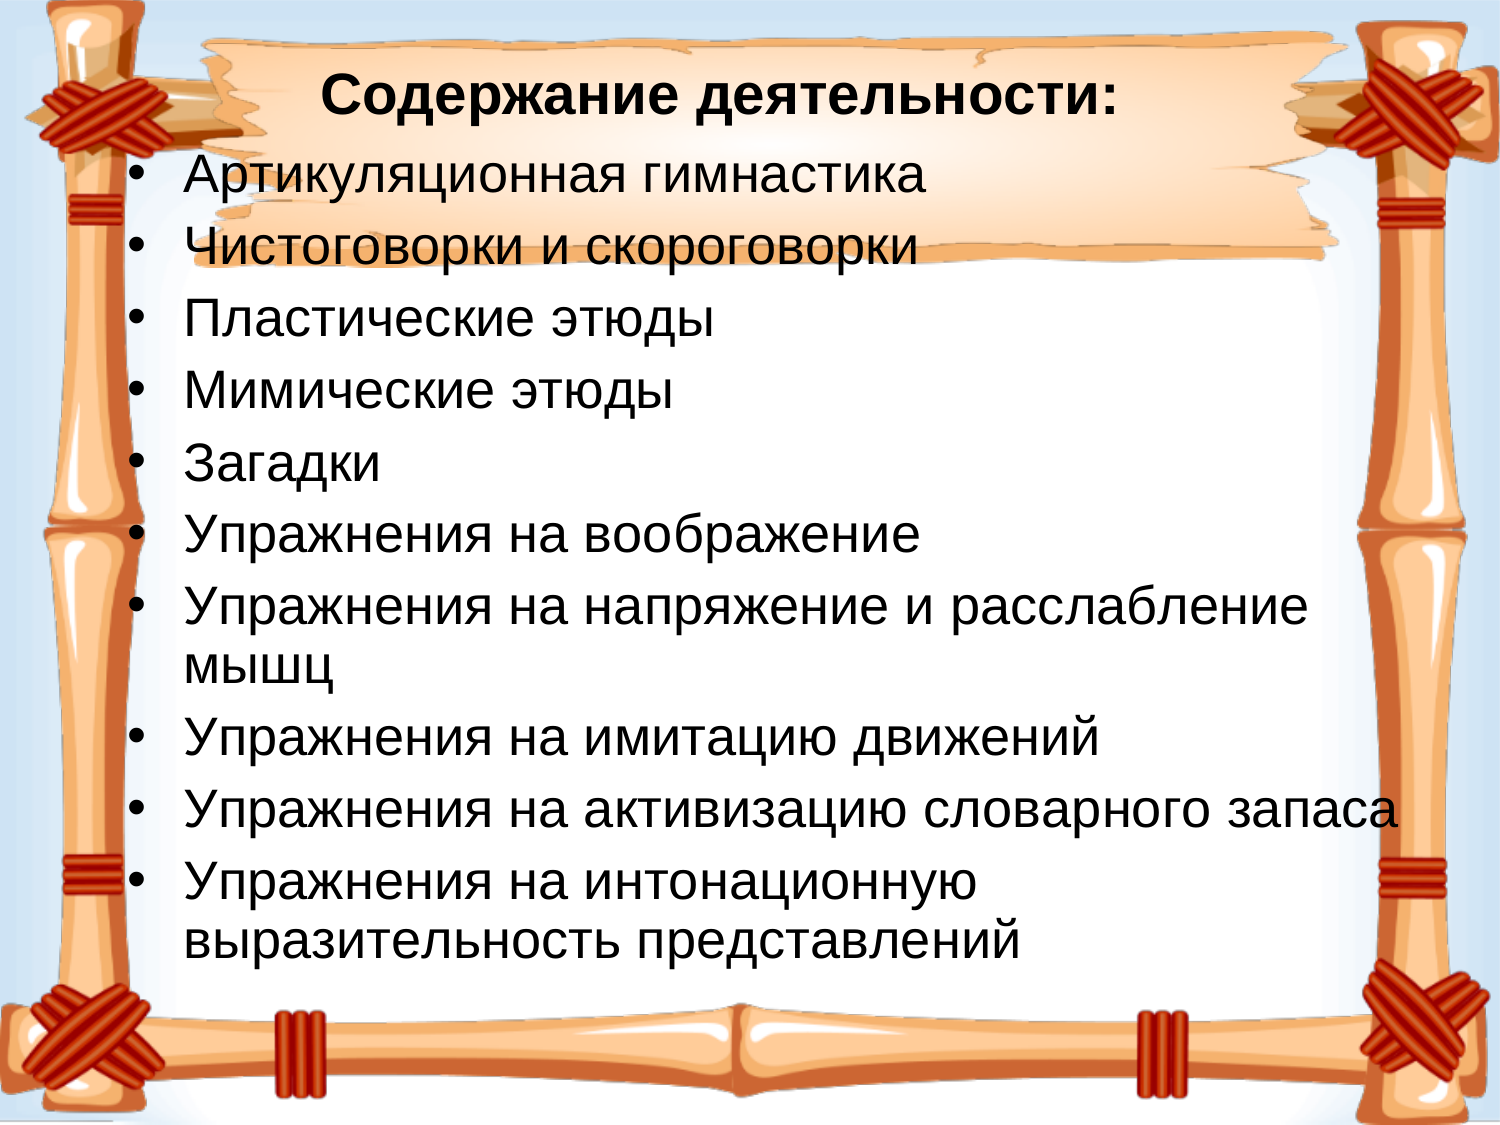

# Содержание деятельности:
Артикуляционная гимнастика
Чистоговорки и скороговорки
Пластические этюды
Мимические этюды
Загадки
Упражнения на воображение
Упражнения на напряжение и расслабление мышц
Упражнения на имитацию движений
Упражнения на активизацию словарного запаса
Упражнения на интонационную выразительность представлений